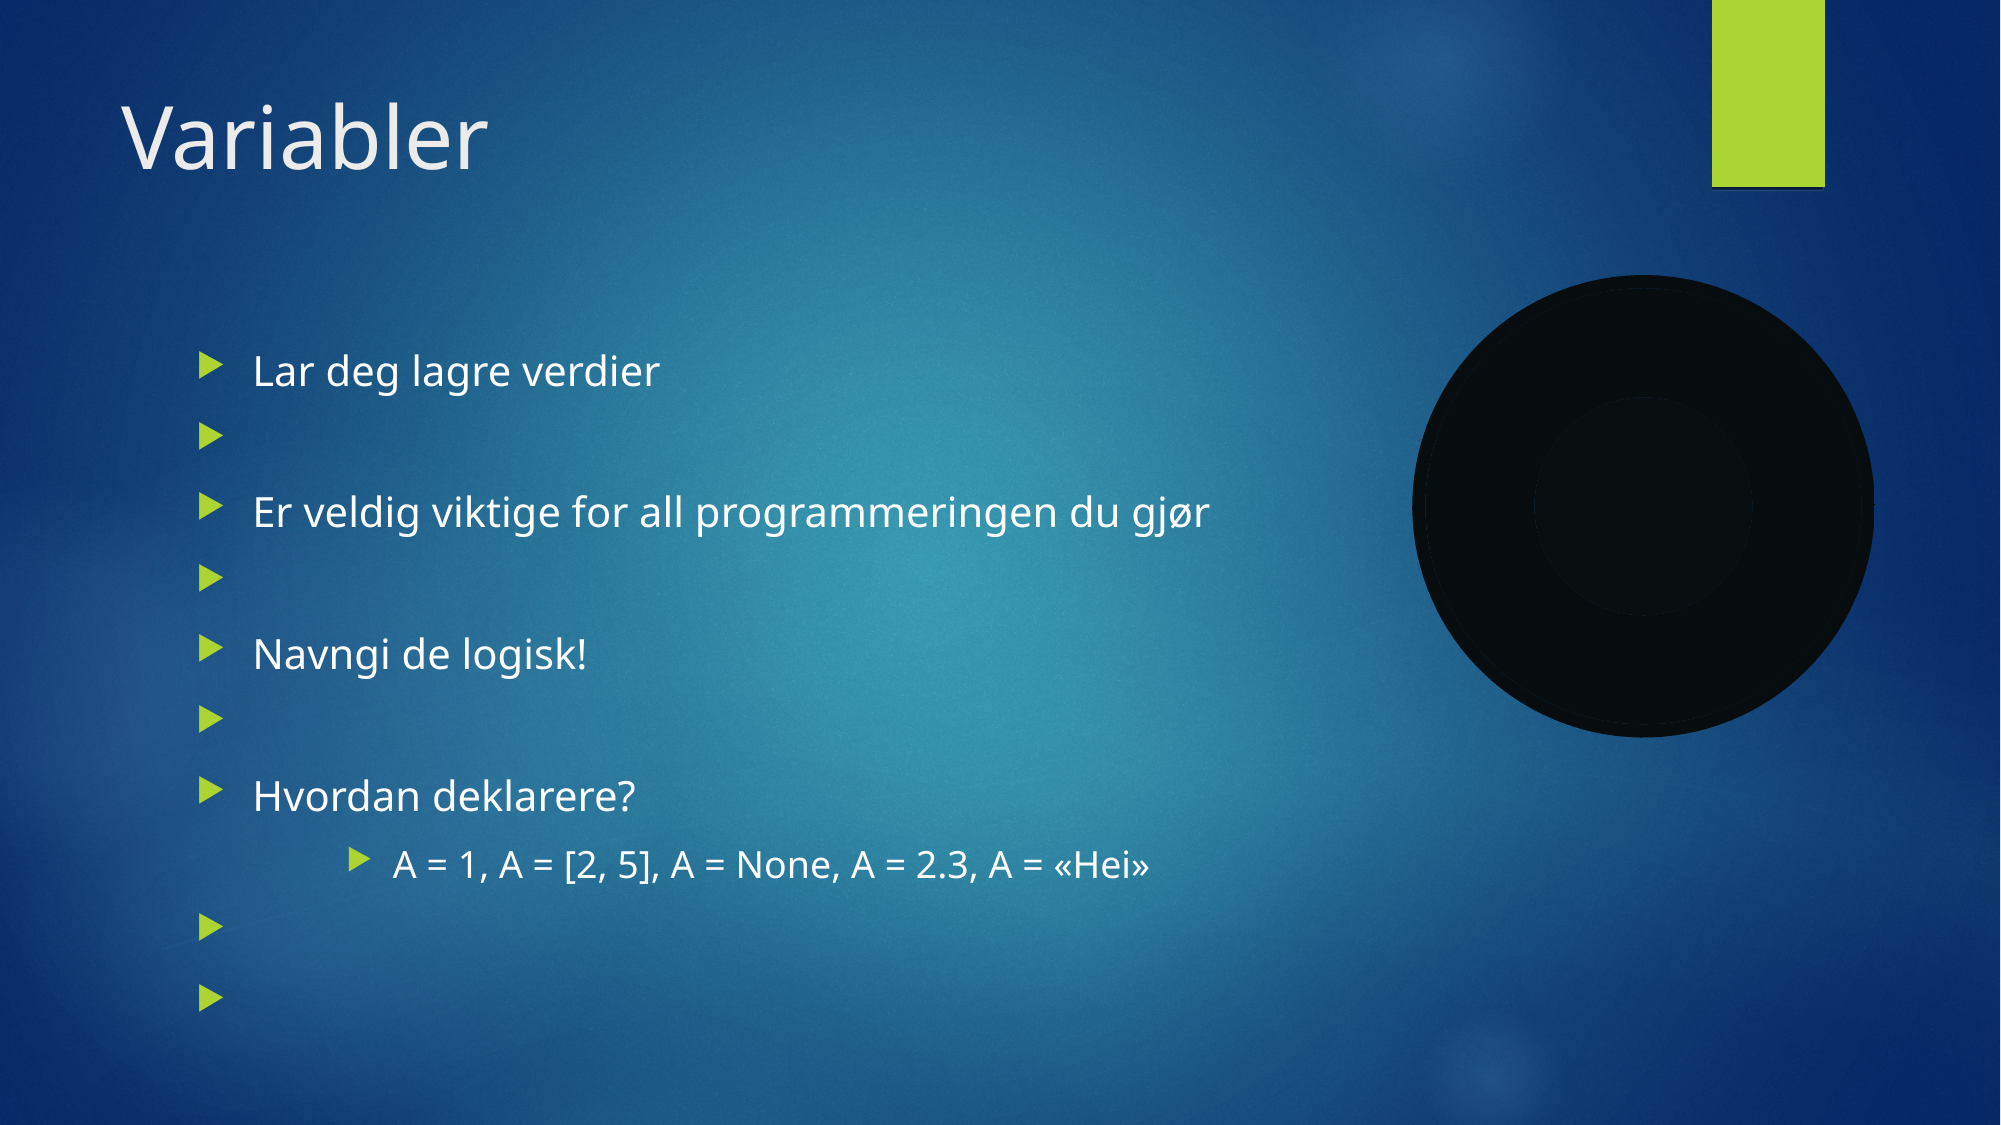

# Variabler
Lar deg lagre verdier
Er veldig viktige for all programmeringen du gjør
Navngi de logisk!
Hvordan deklarere?
A = 1, A = [2, 5], A = None, A = 2.3, A = «Hei»